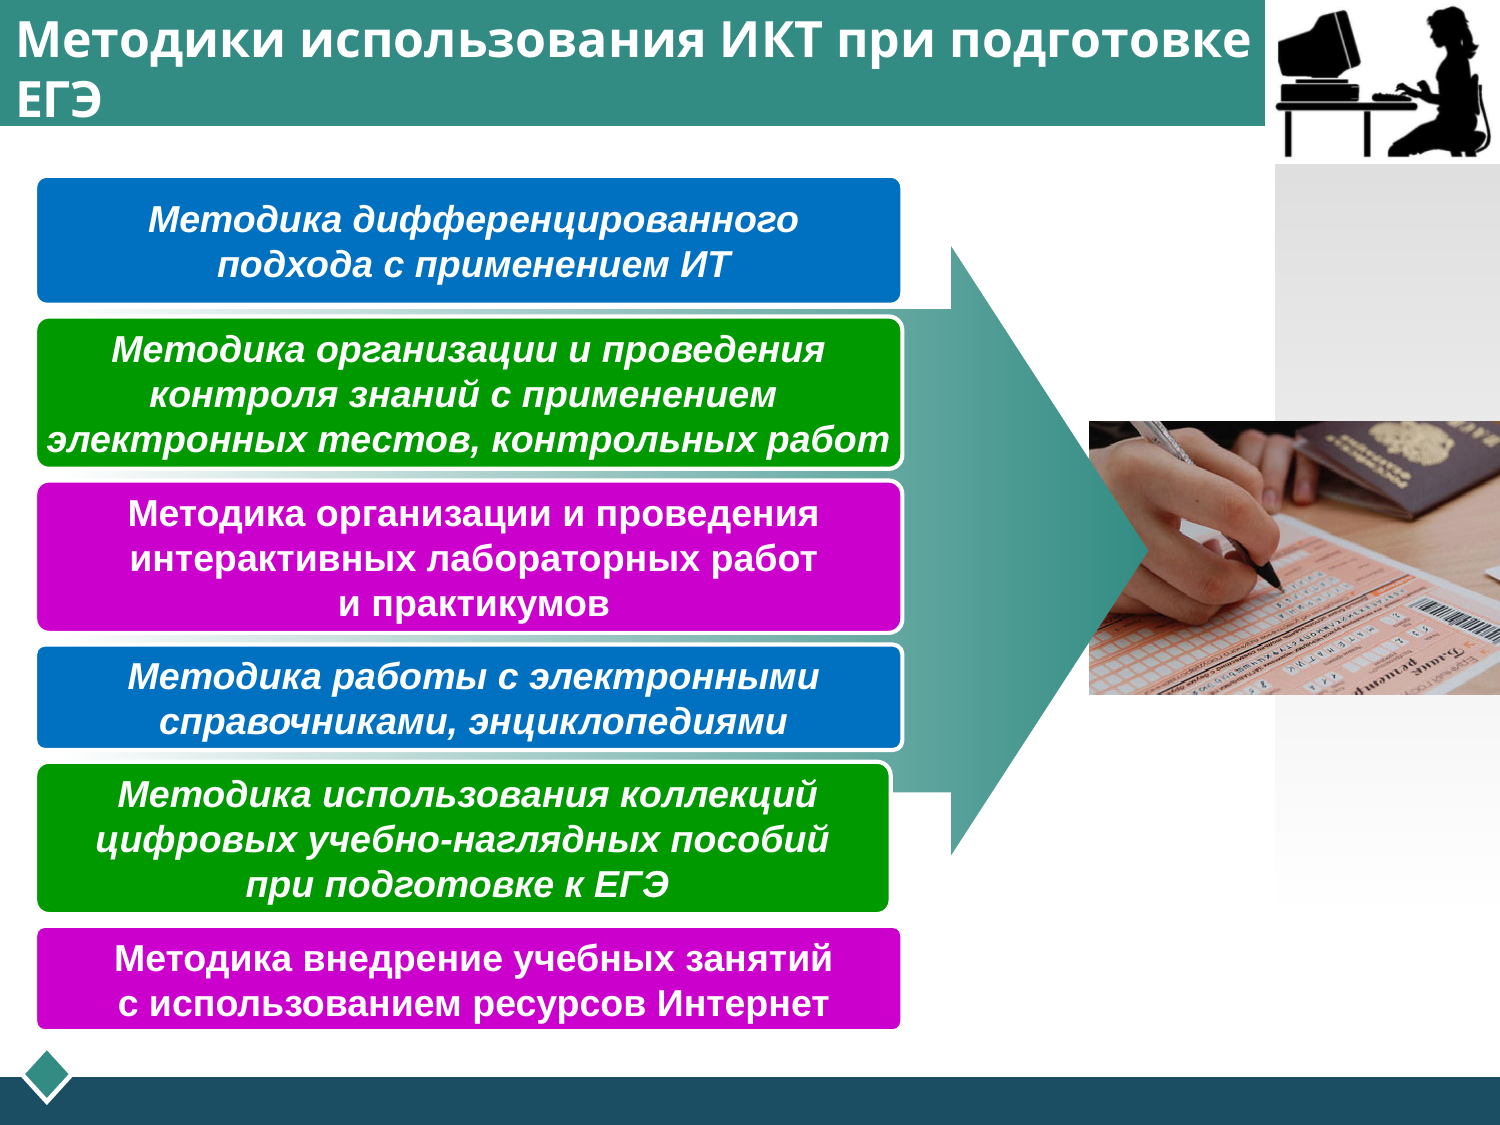

# Методики использования ИКТ при подготовке к ЕГЭ
 Методика дифференцированного
 подхода с применением ИТ
 Методика организации и проведения
контроля знаний с применением
электронных тестов, контрольных работ
 Методика организации и проведения
 интерактивных лабораторных работ
 и практикумов
 Методика работы с электронными
 справочниками, энциклопедиями
 Методика использования коллекций
 цифровых учебно-наглядных пособий
при подготовке к ЕГЭ
 Методика внедрение учебных занятий
 с использованием ресурсов Интернет